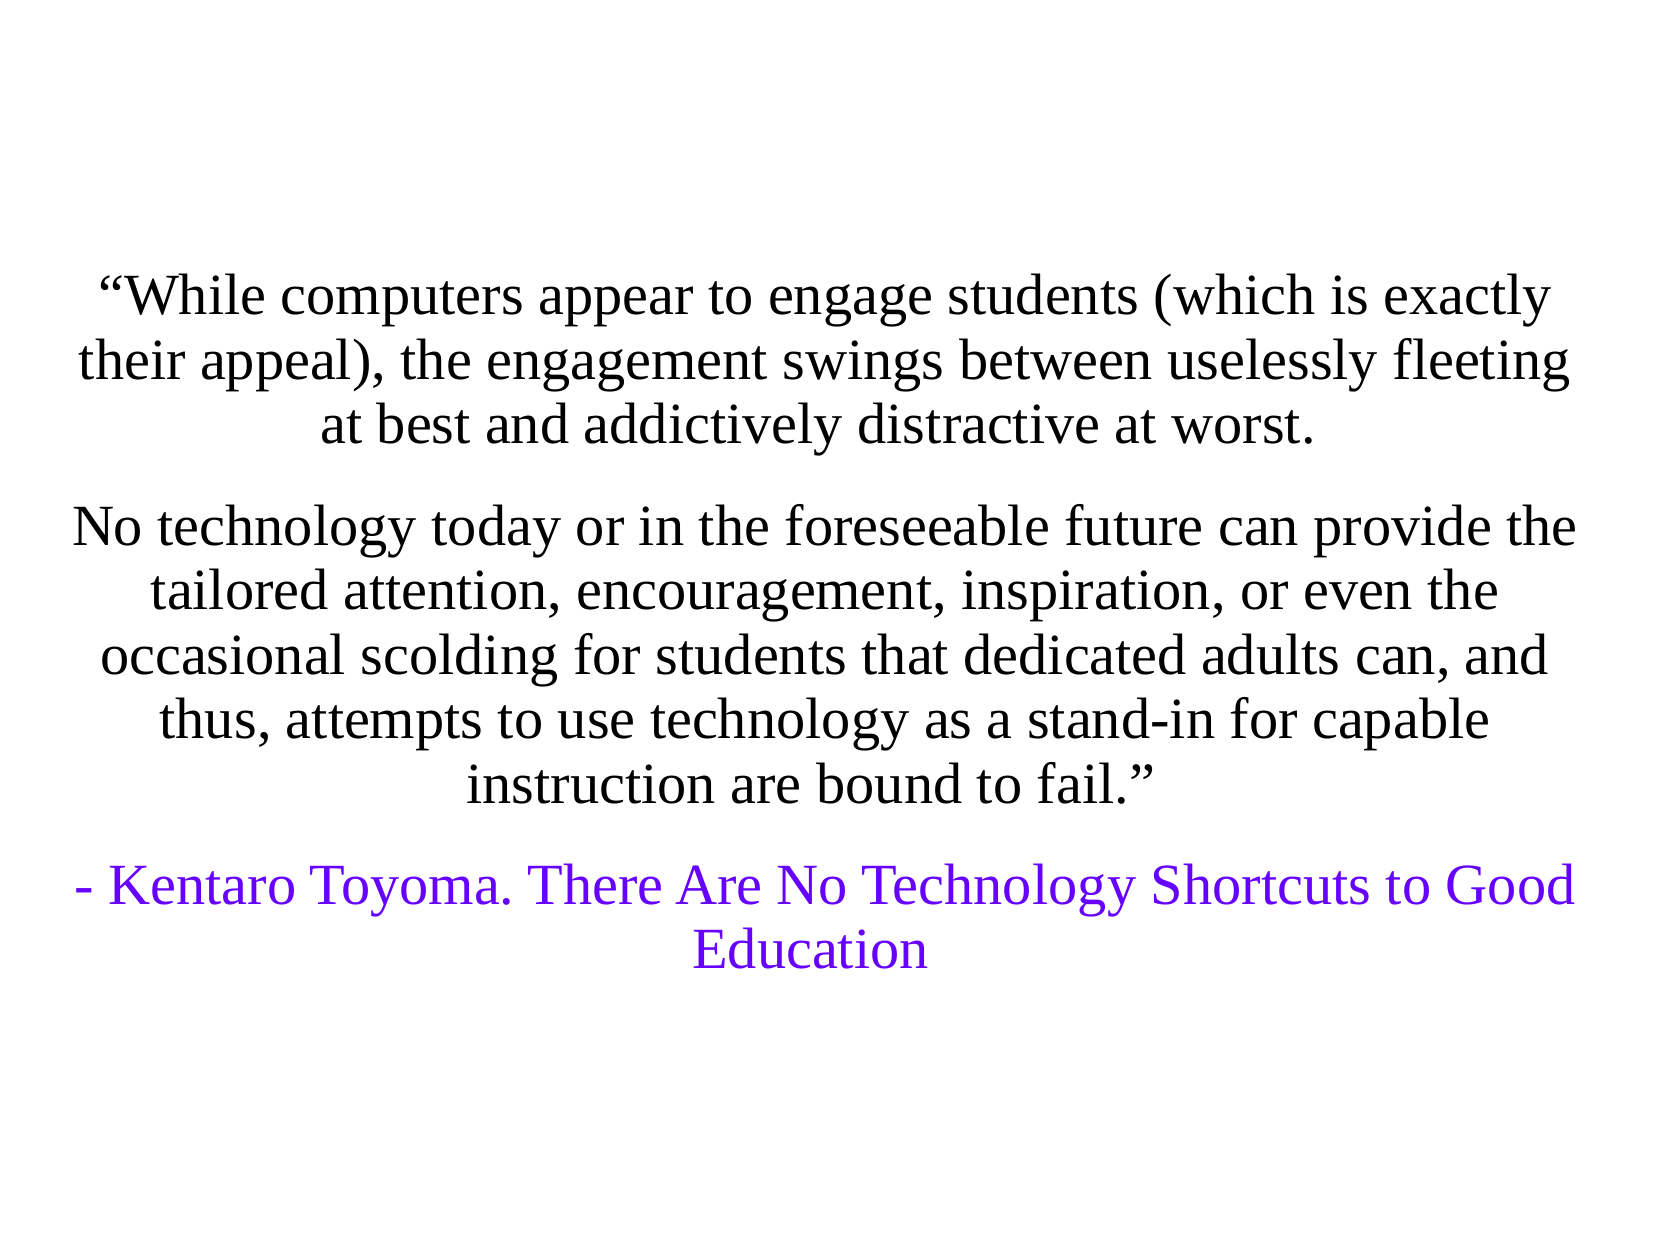

“While computers appear to engage students (which is exactly their appeal), the engagement swings between uselessly fleeting at best and addictively distractive at worst.
No technology today or in the foreseeable future can provide the tailored attention, encouragement, inspiration, or even the occasional scolding for students that dedicated adults can, and thus, attempts to use technology as a stand-in for capable instruction are bound to fail.”
- Kentaro Toyoma. There Are No Technology Shortcuts to Good Education